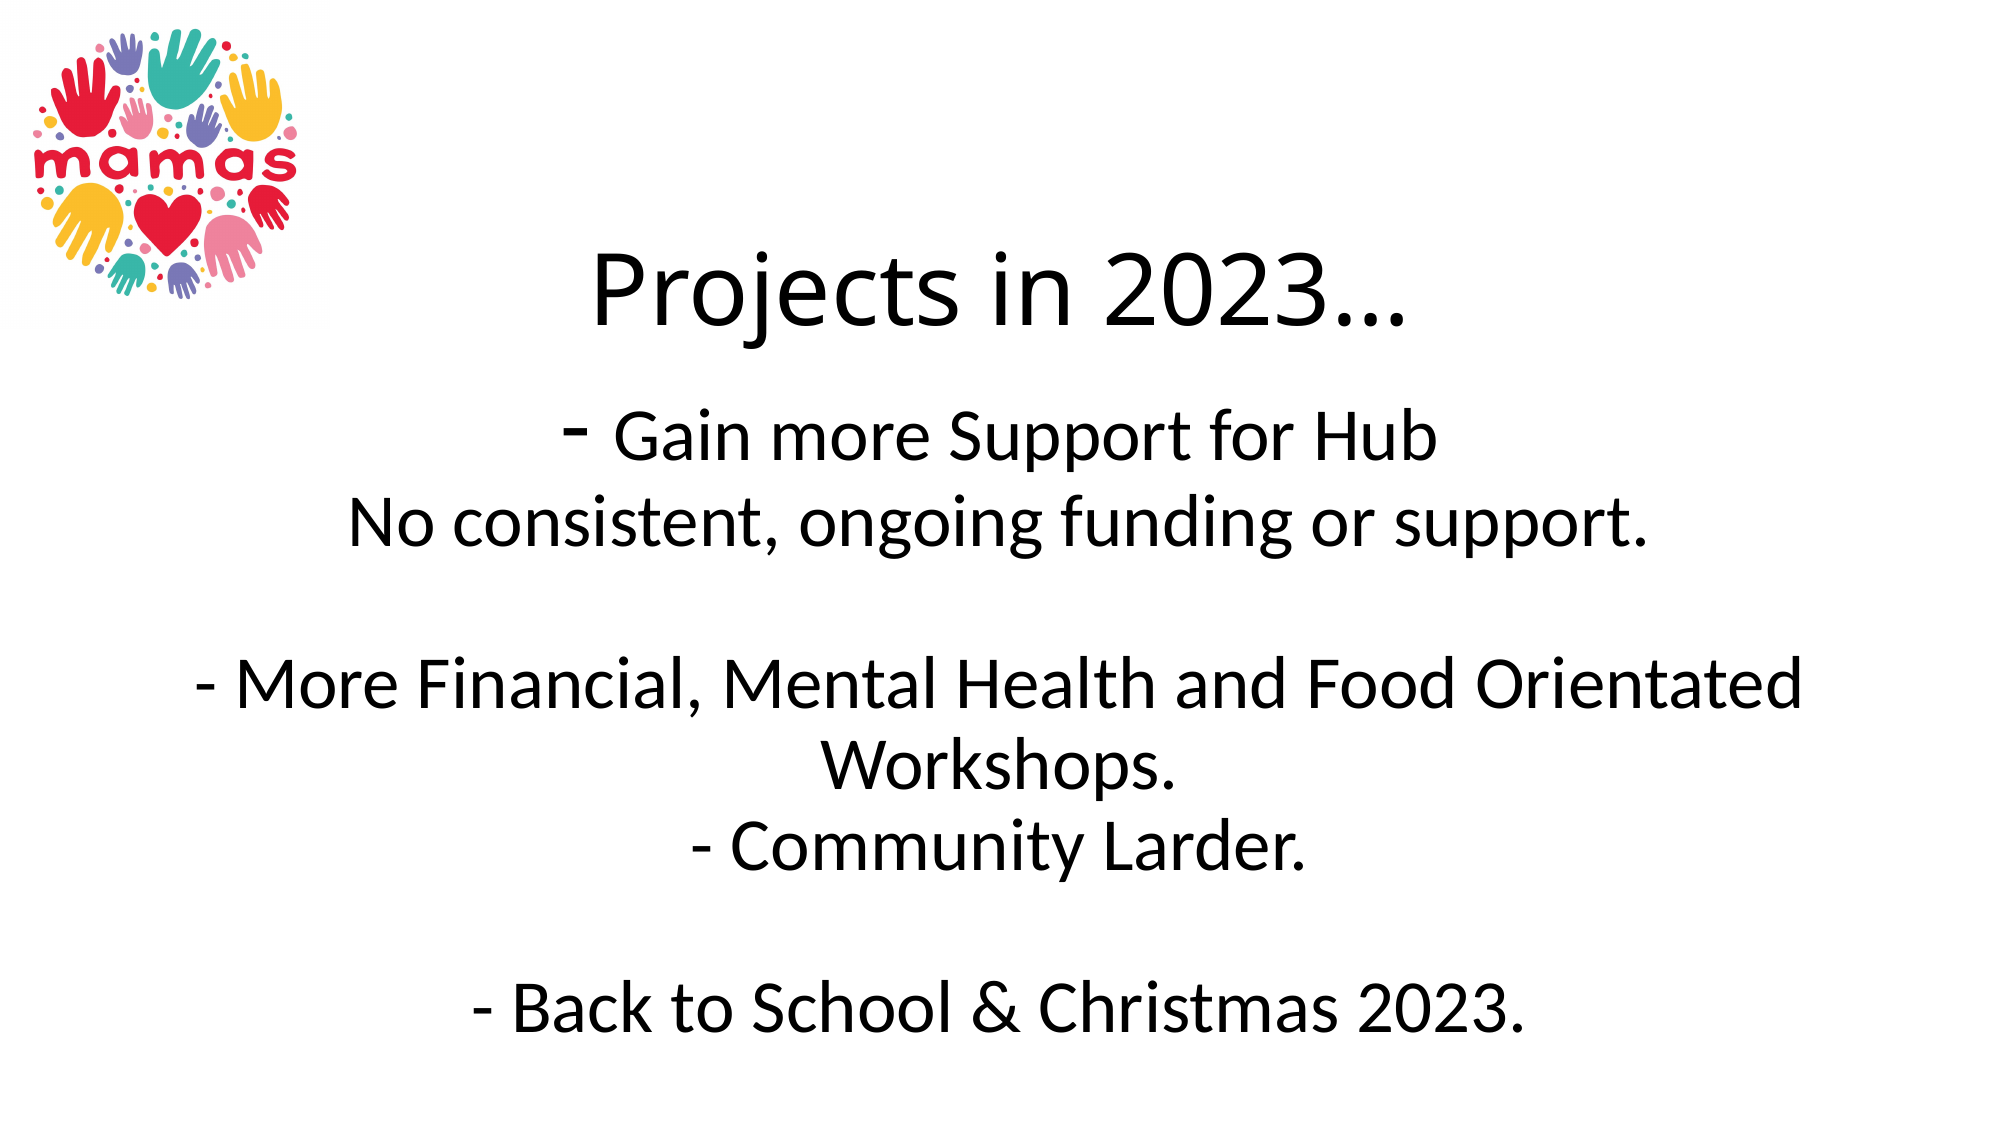

# Projects in 2023… - Gain more Support for Hub No consistent, ongoing funding or support. - More Financial, Mental Health and Food Orientated Workshops. - Community Larder. - Back to School & Christmas 2023. - Anything in between – Oversee, React, Respond!